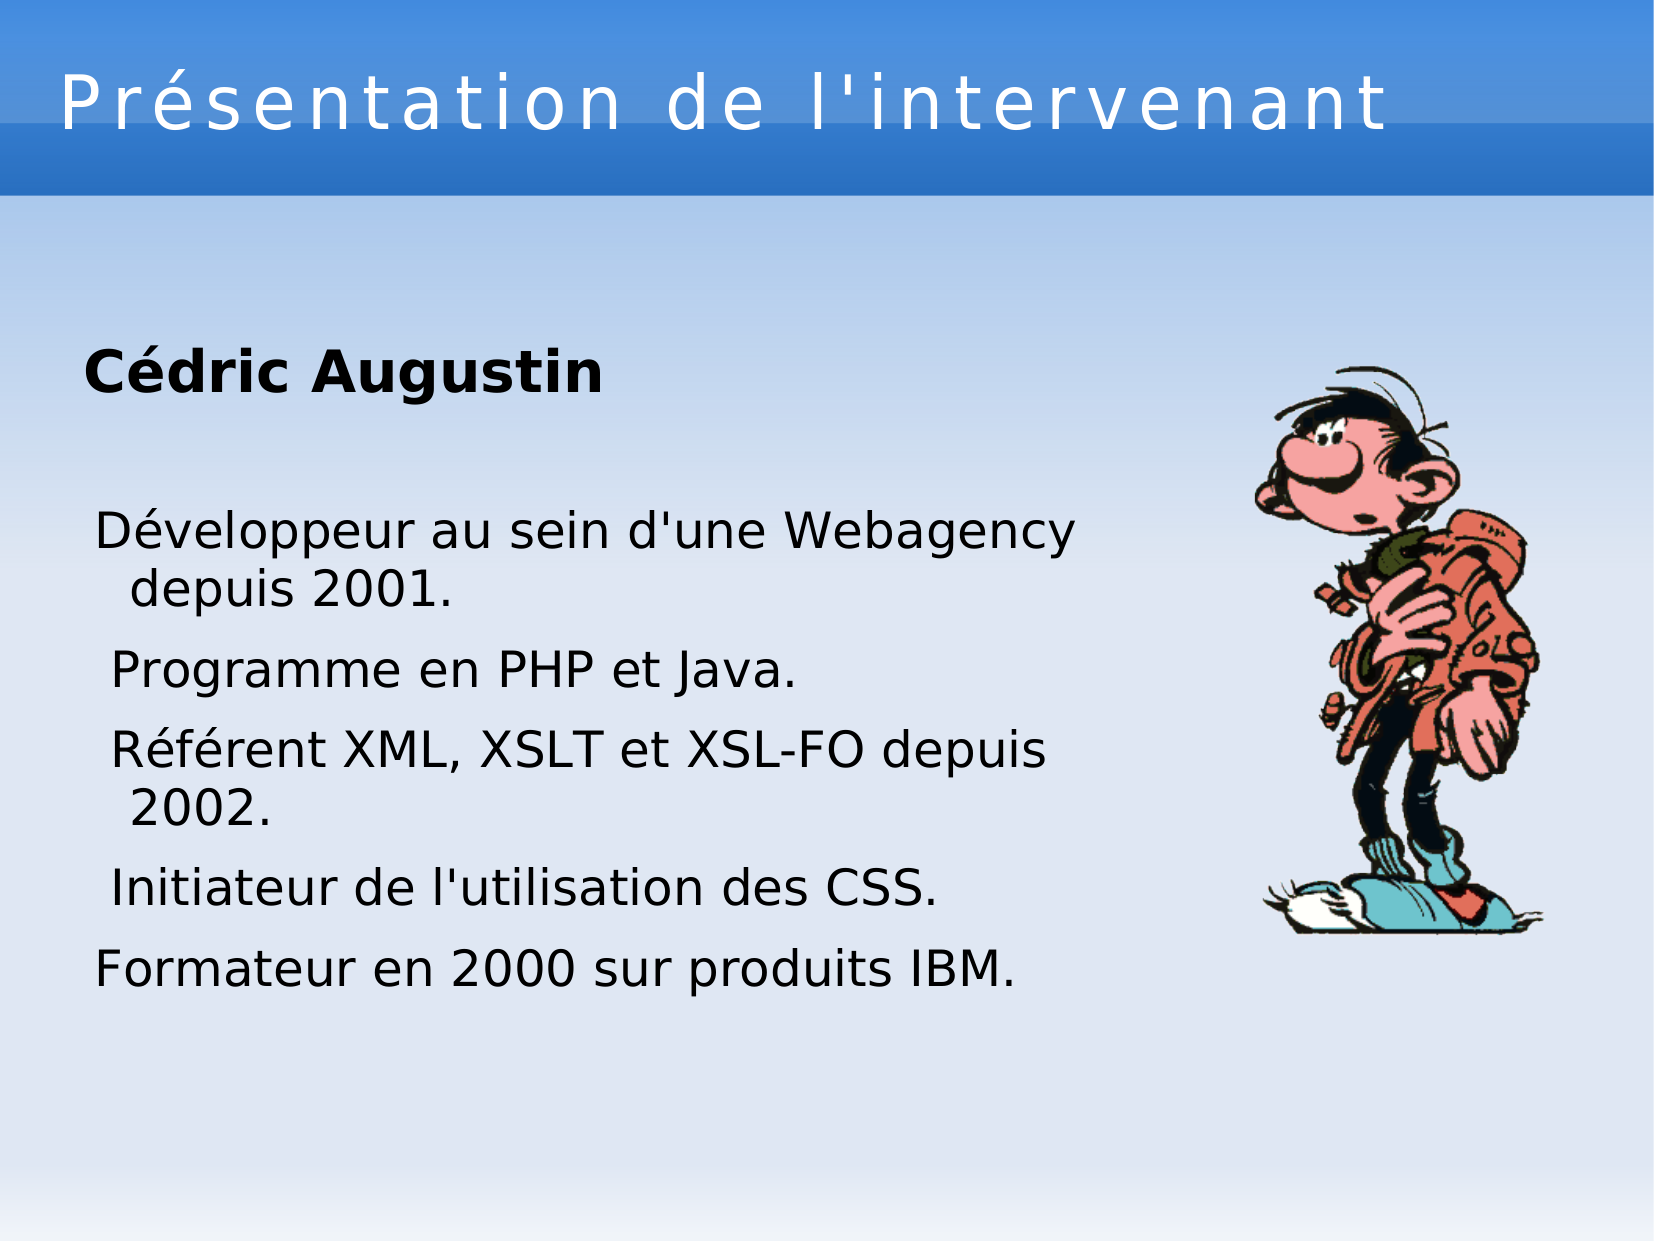

# Présentation de l'intervenant
Cédric Augustin
Développeur au sein d'une Webagency depuis 2001.
 Programme en PHP et Java.
 Référent XML, XSLT et XSL-FO depuis 2002.
 Initiateur de l'utilisation des CSS.
Formateur en 2000 sur produits IBM.